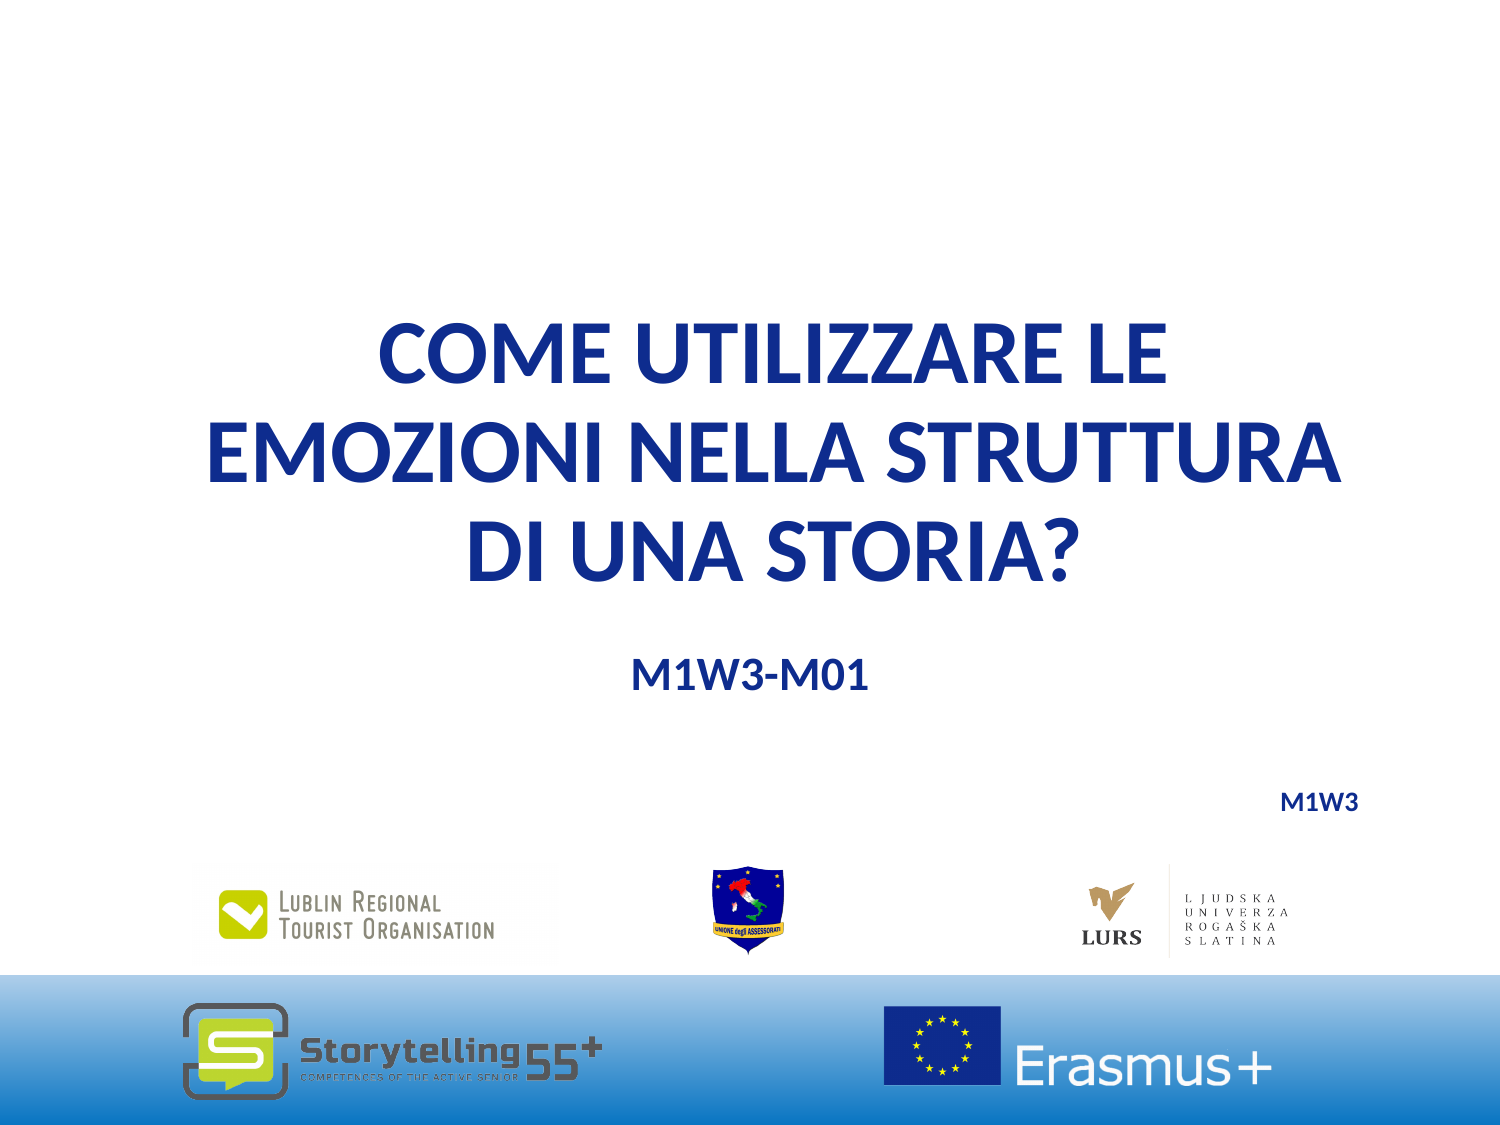

# COME UTILIZZARE LE EMOZIONI NELLA STRUTTURA DI UNA STORIA?
M1W3-M01
M1W3